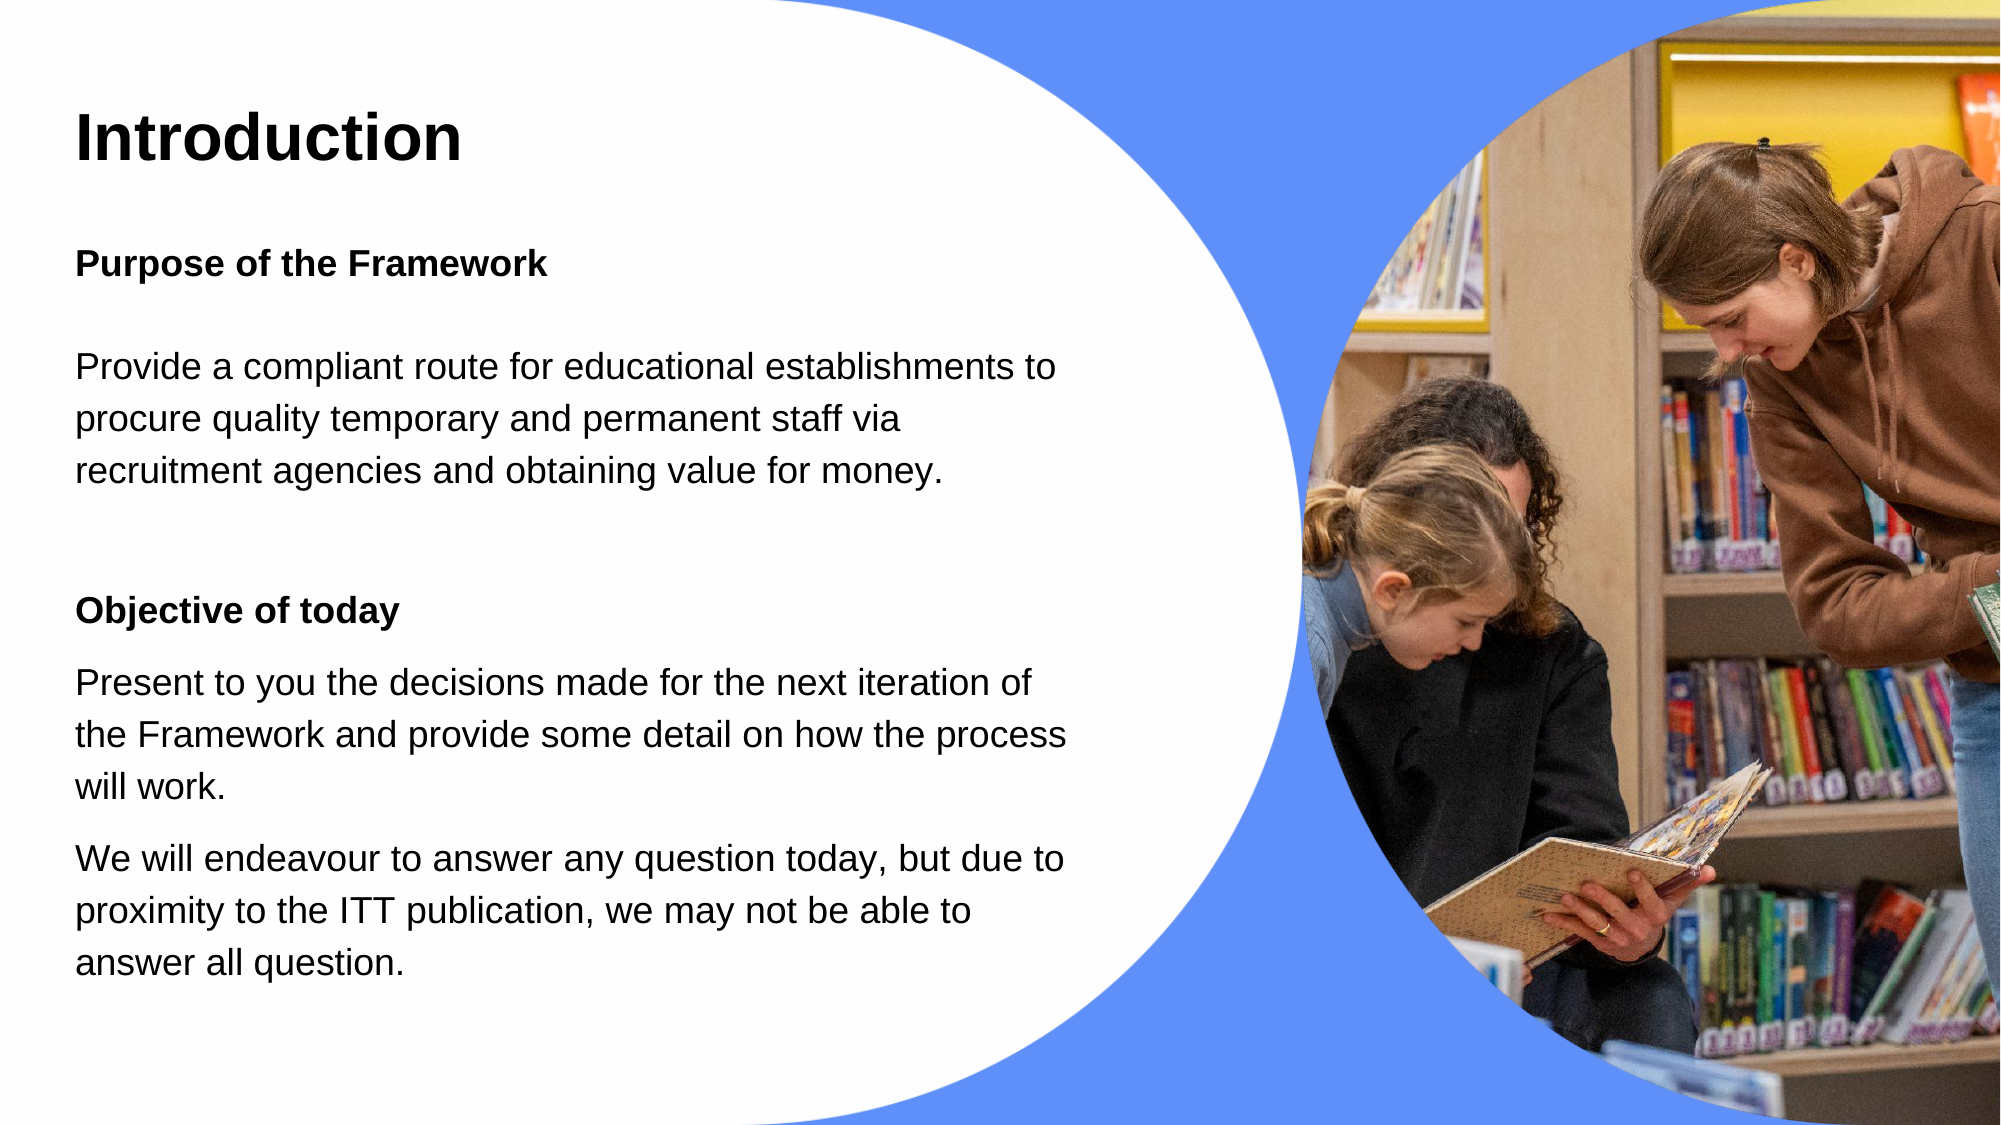

Introduction
# Purpose of the Framework
Provide a compliant route for educational establishments to procure quality temporary and permanent staff via recruitment agencies and obtaining value for money.
Objective of today
Present to you the decisions made for the next iteration of the Framework and provide some detail on how the process will work.
We will endeavour to answer any question today, but due to proximity to the ITT publication, we may not be able to answer all question.